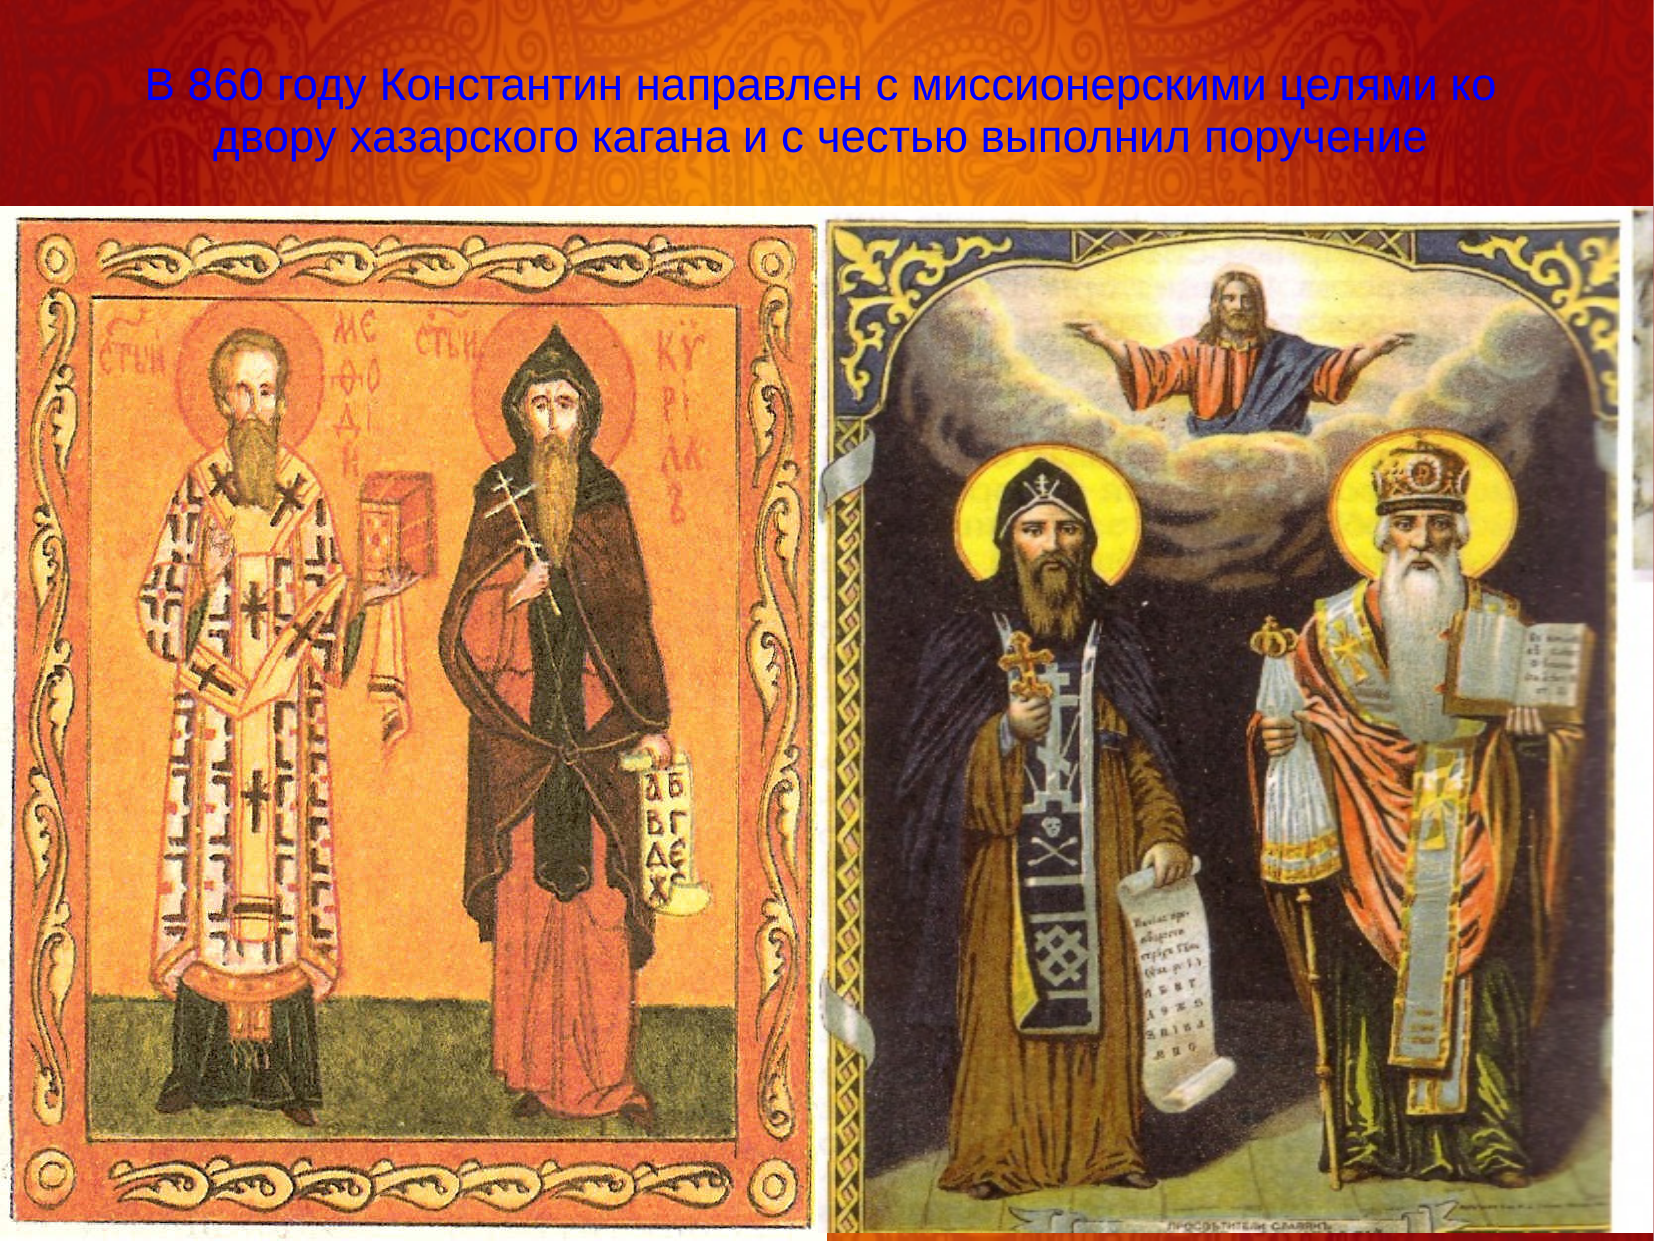

# В 860 году Константин направлен с миссионерскими целями ко двору хазарского кагана и с честью выполнил поручение